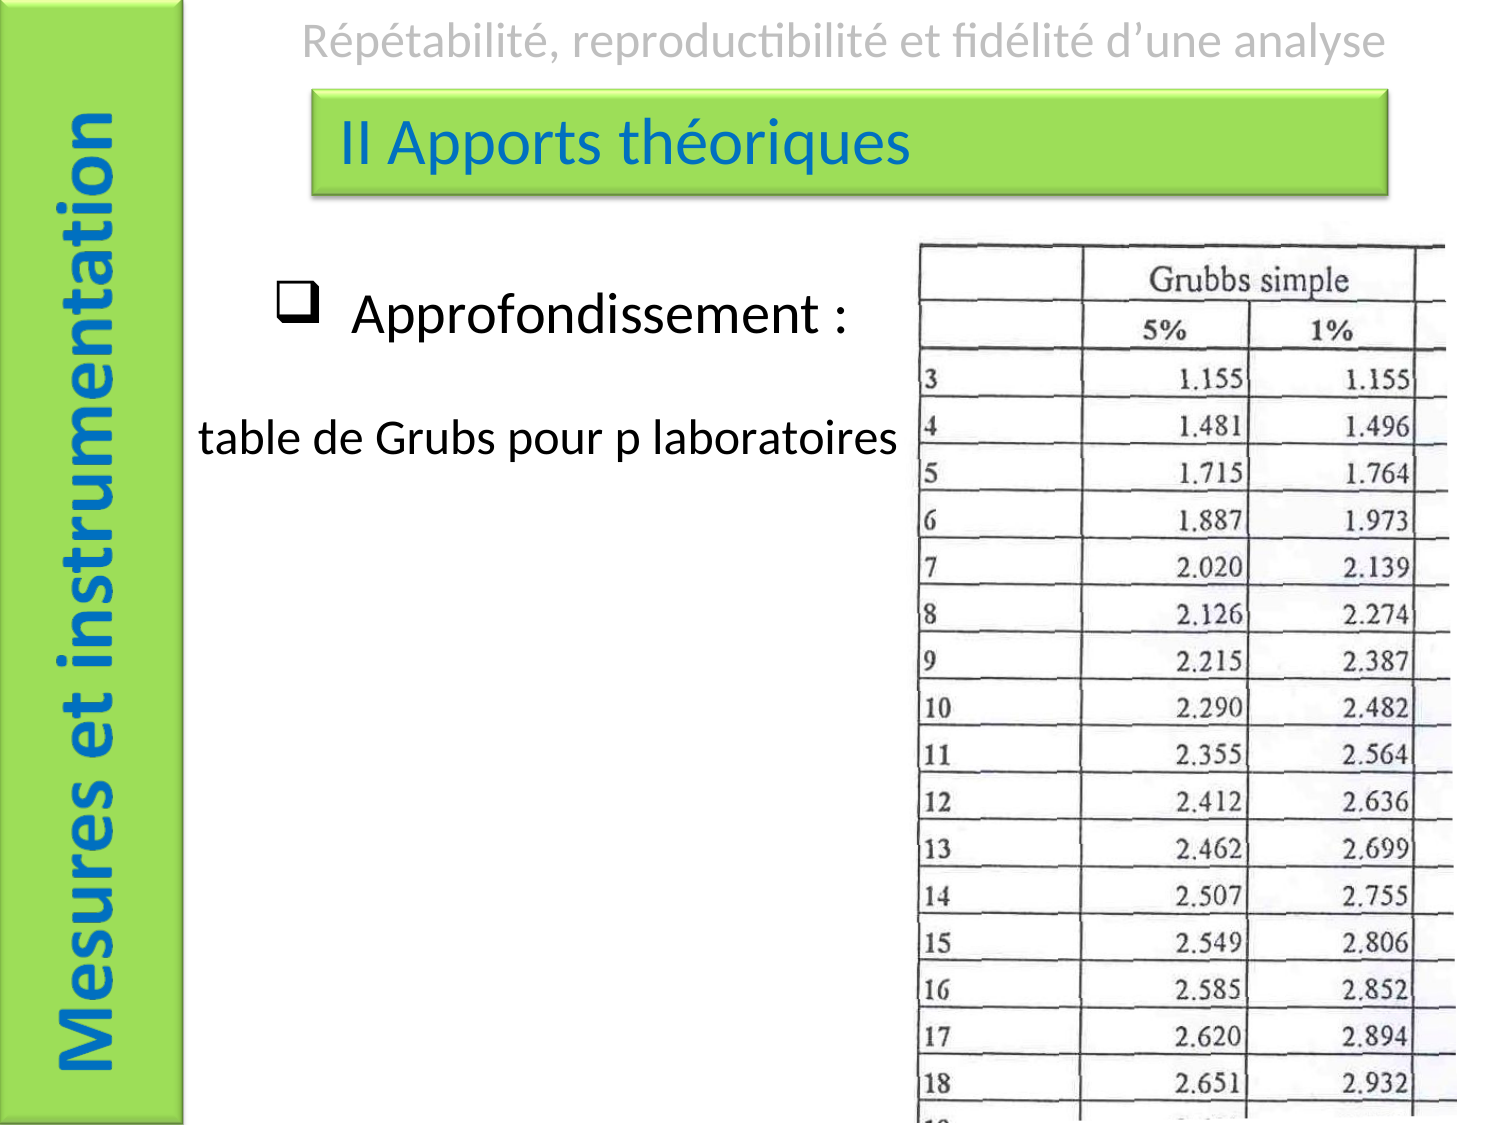

Répétabilité, reproductibilité et fidélité d’une analyse
II Apports théoriques
 Approfondissement :
table de Grubs pour p laboratoires